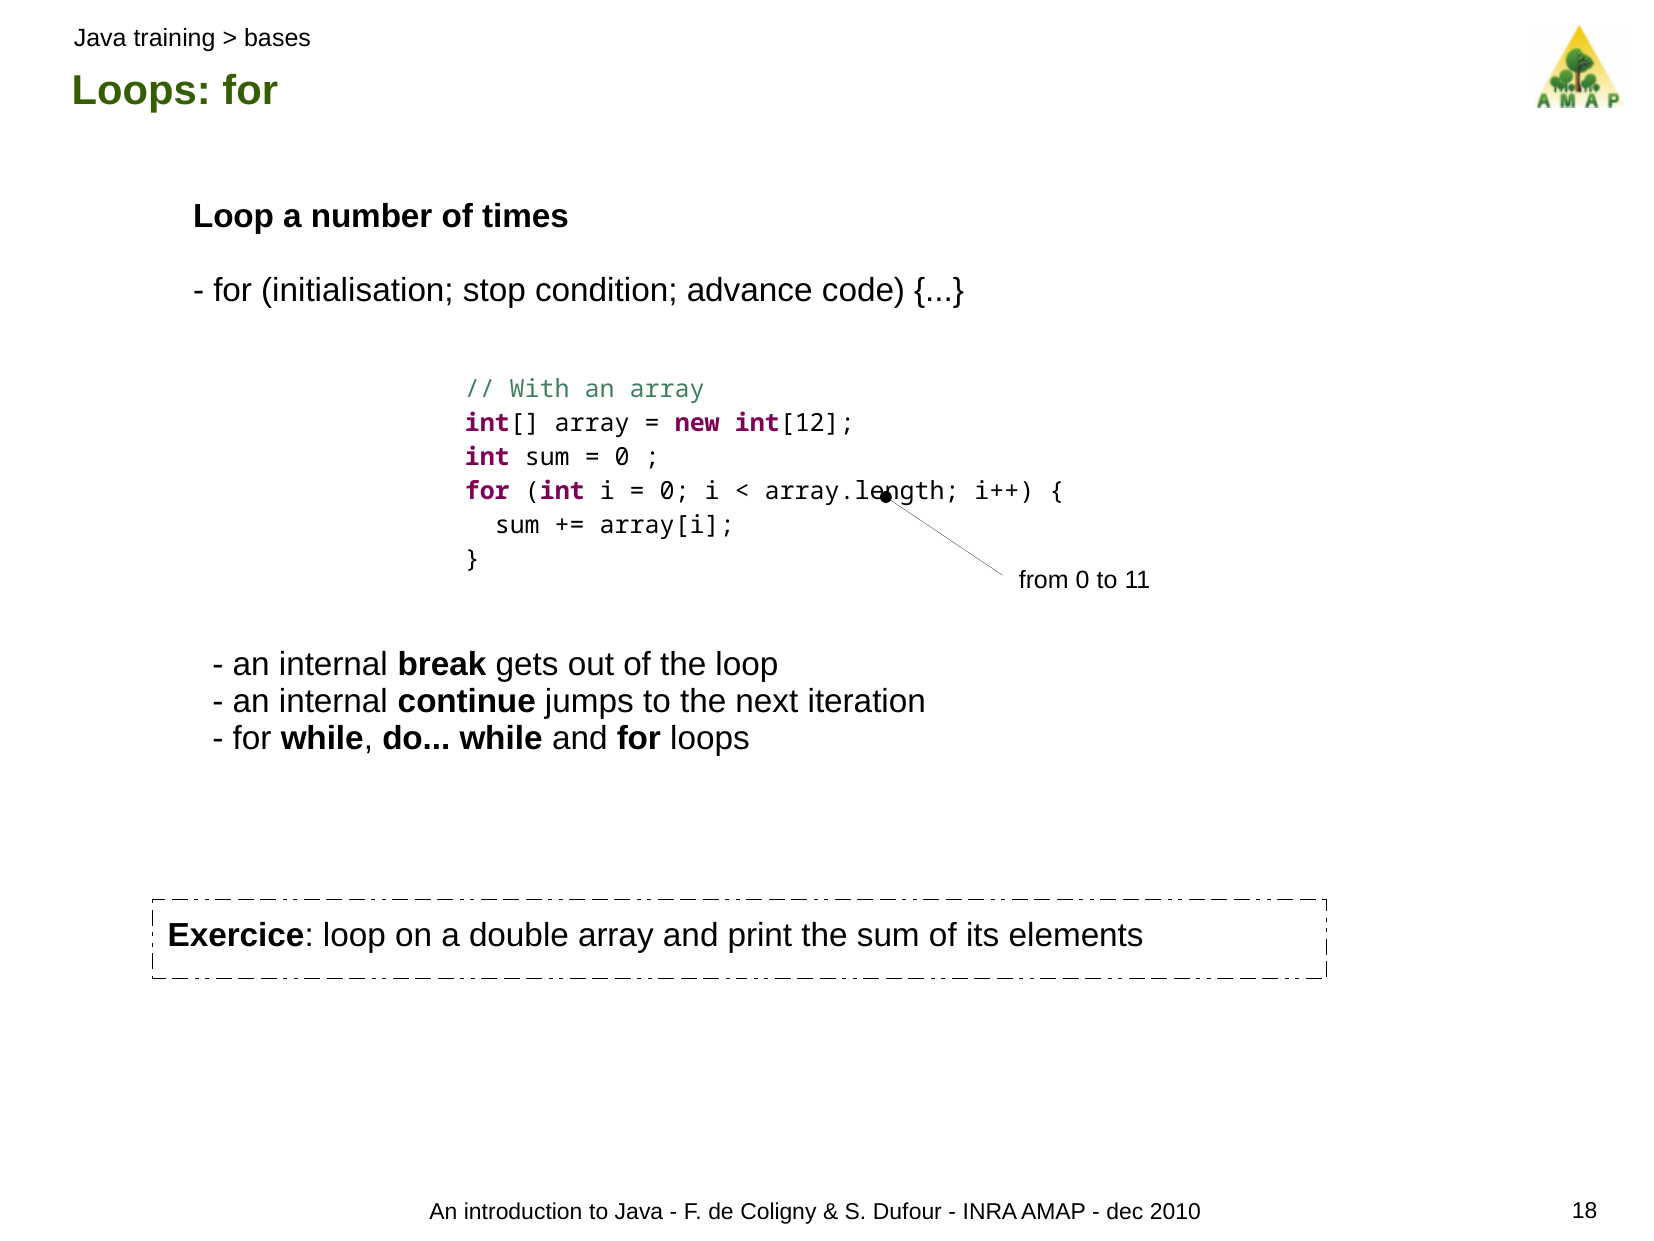

Java training > bases
Loops: for
Loop a number of times
- for (initialisation; stop condition; advance code) {...}
// With an array
int[] array = new int[12];
int sum = 0 ;
for (int i = 0; i < array.length; i++) {
 sum += array[i];
}
from 0 to 11
- an internal break gets out of the loop
- an internal continue jumps to the next iteration
- for while, do... while and for loops
Exercice: loop on a double array and print the sum of its elements
18